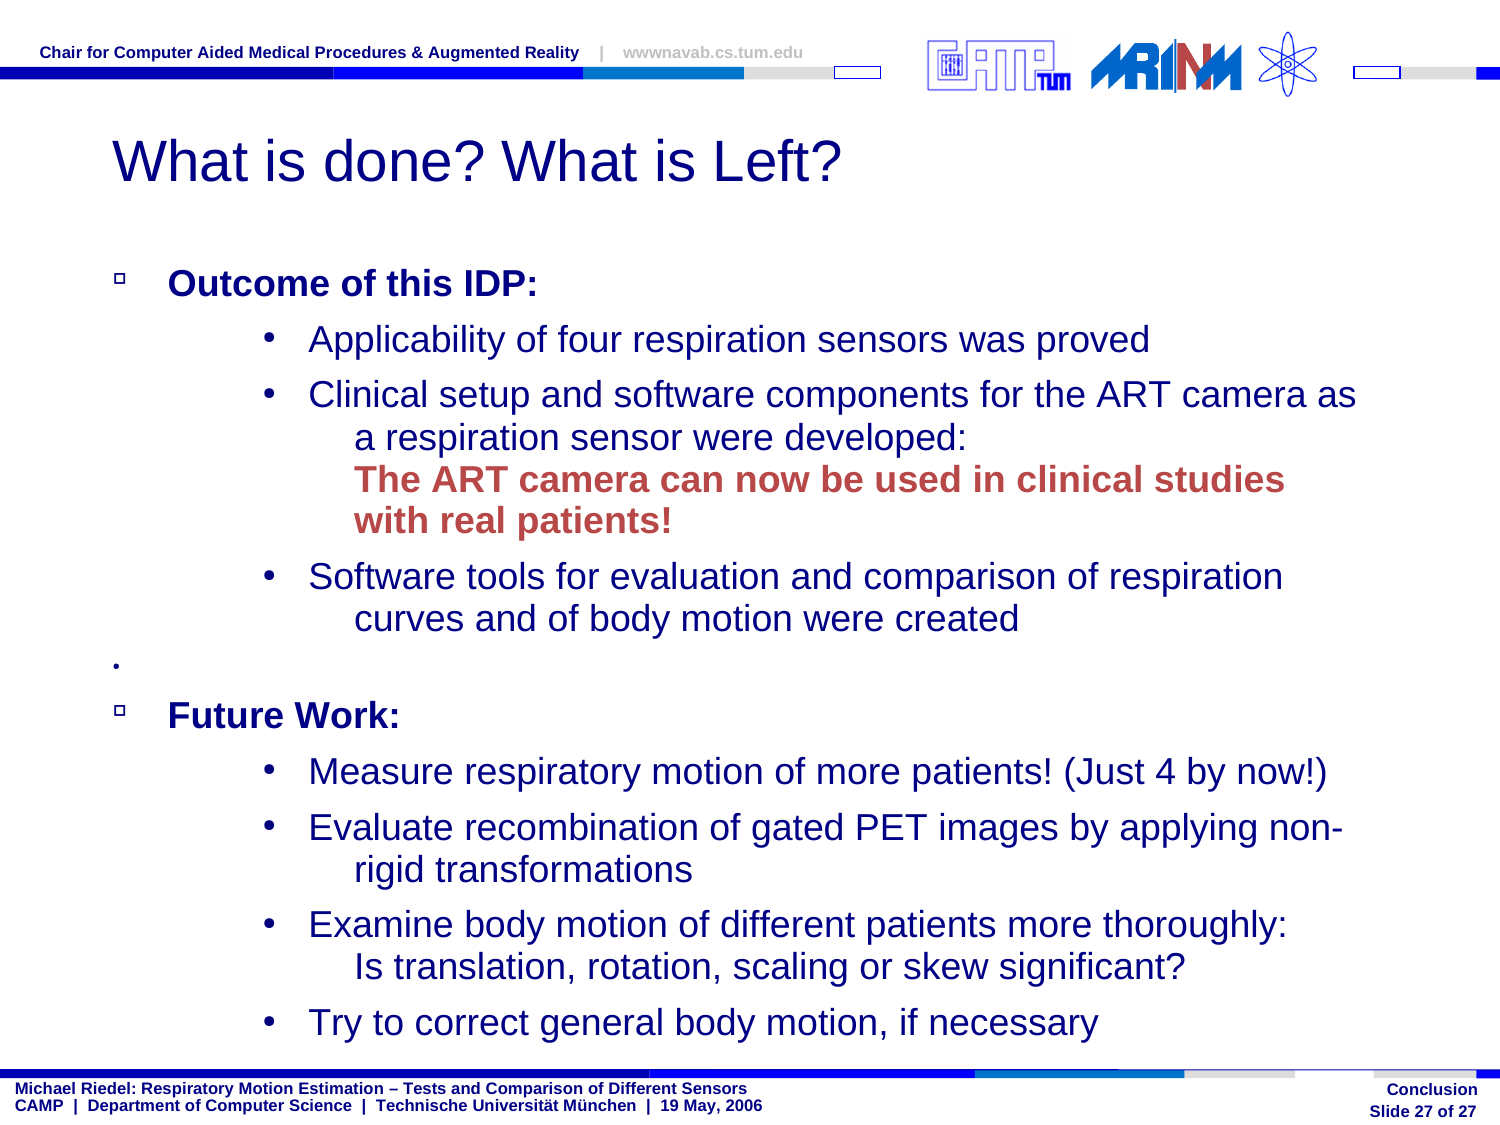

# What is done? What is Left?
Outcome of this IDP:
Applicability of four respiration sensors was proved
Clinical setup and software components for the ART camera as a respiration sensor were developed:
The ART camera can now be used in clinical studies
with real patients!
Software tools for evaluation and comparison of respiration curves and of body motion were created
Future Work:
Measure respiratory motion of more patients! (Just 4 by now!)
Evaluate recombination of gated PET images by applying non-rigid transformations
Examine body motion of different patients more thoroughly:
Is translation, rotation, scaling or skew significant?
Try to correct general body motion, if necessary
Conclusion